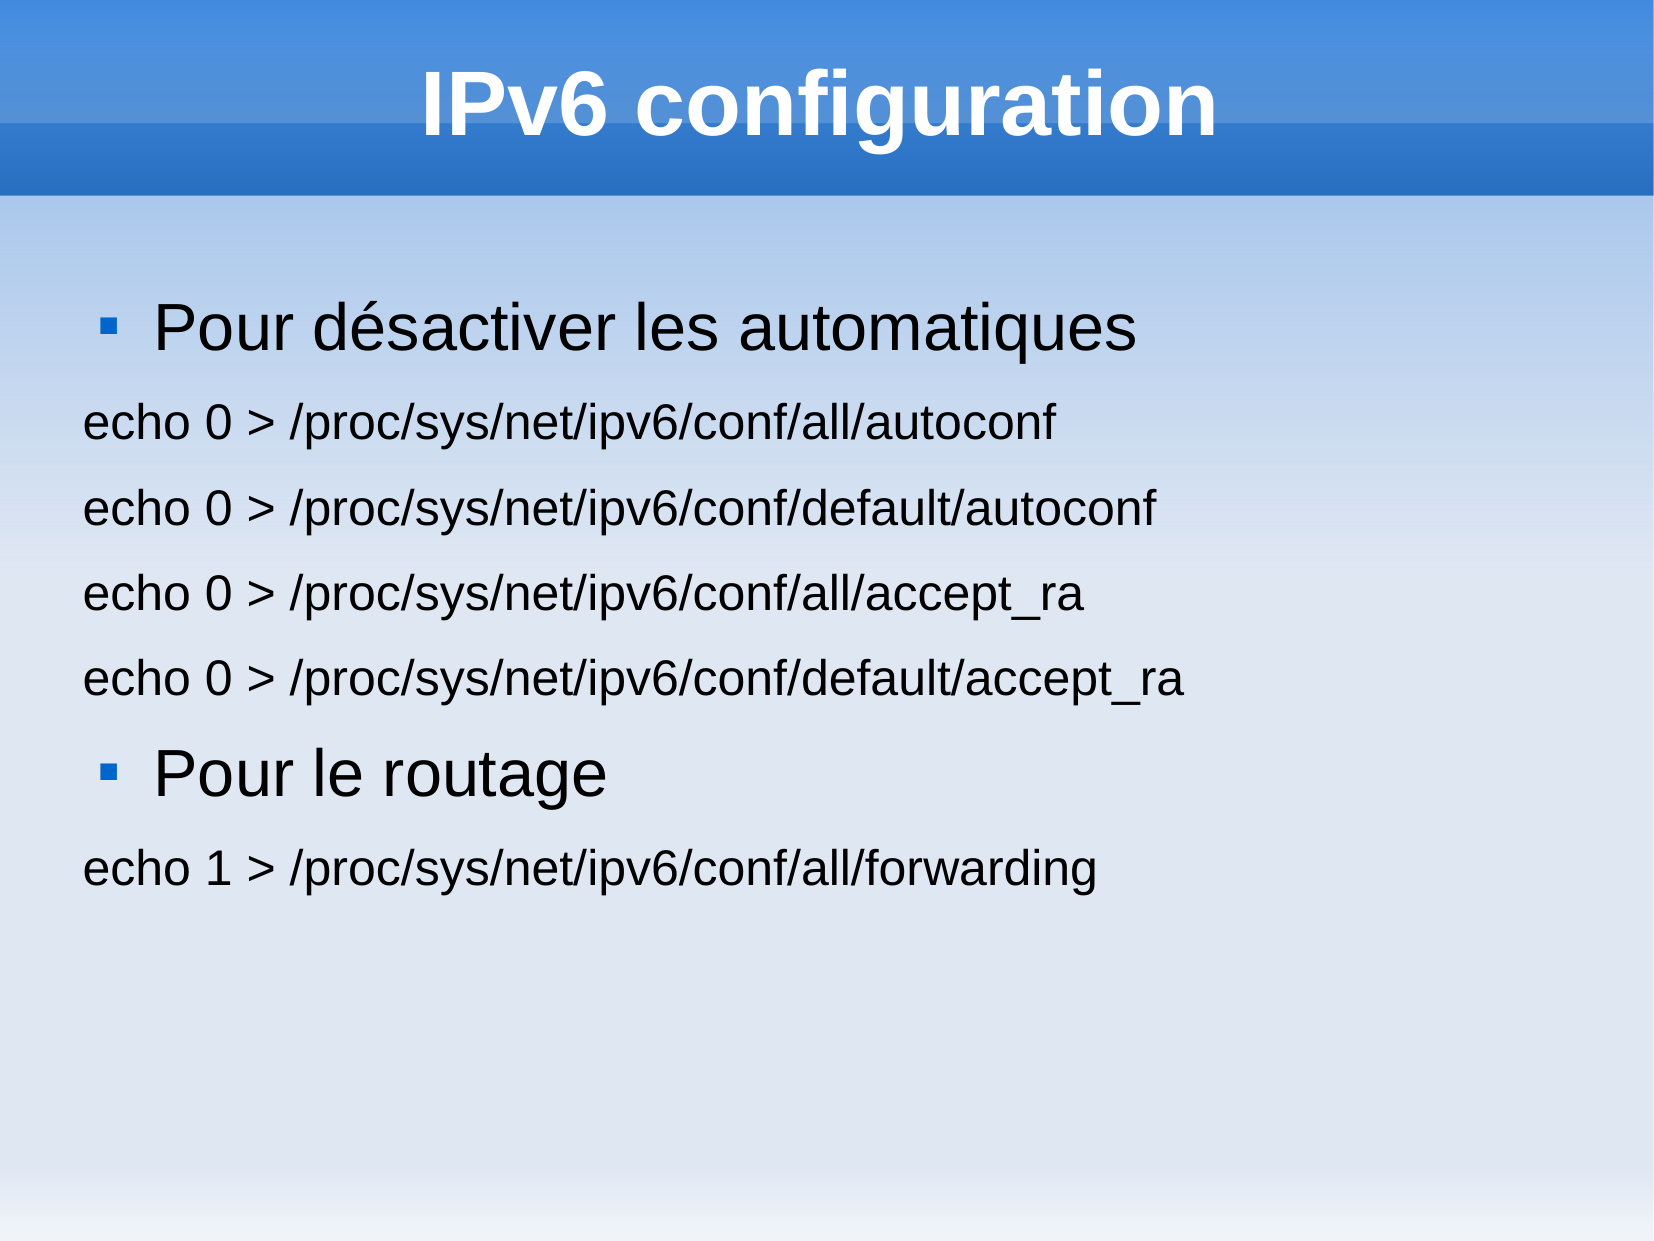

# IPv6 configuration
Pour désactiver les automatiques
echo 0 > /proc/sys/net/ipv6/conf/all/autoconf
echo 0 > /proc/sys/net/ipv6/conf/default/autoconf
echo 0 > /proc/sys/net/ipv6/conf/all/accept_ra
echo 0 > /proc/sys/net/ipv6/conf/default/accept_ra
Pour le routage
echo 1 > /proc/sys/net/ipv6/conf/all/forwarding